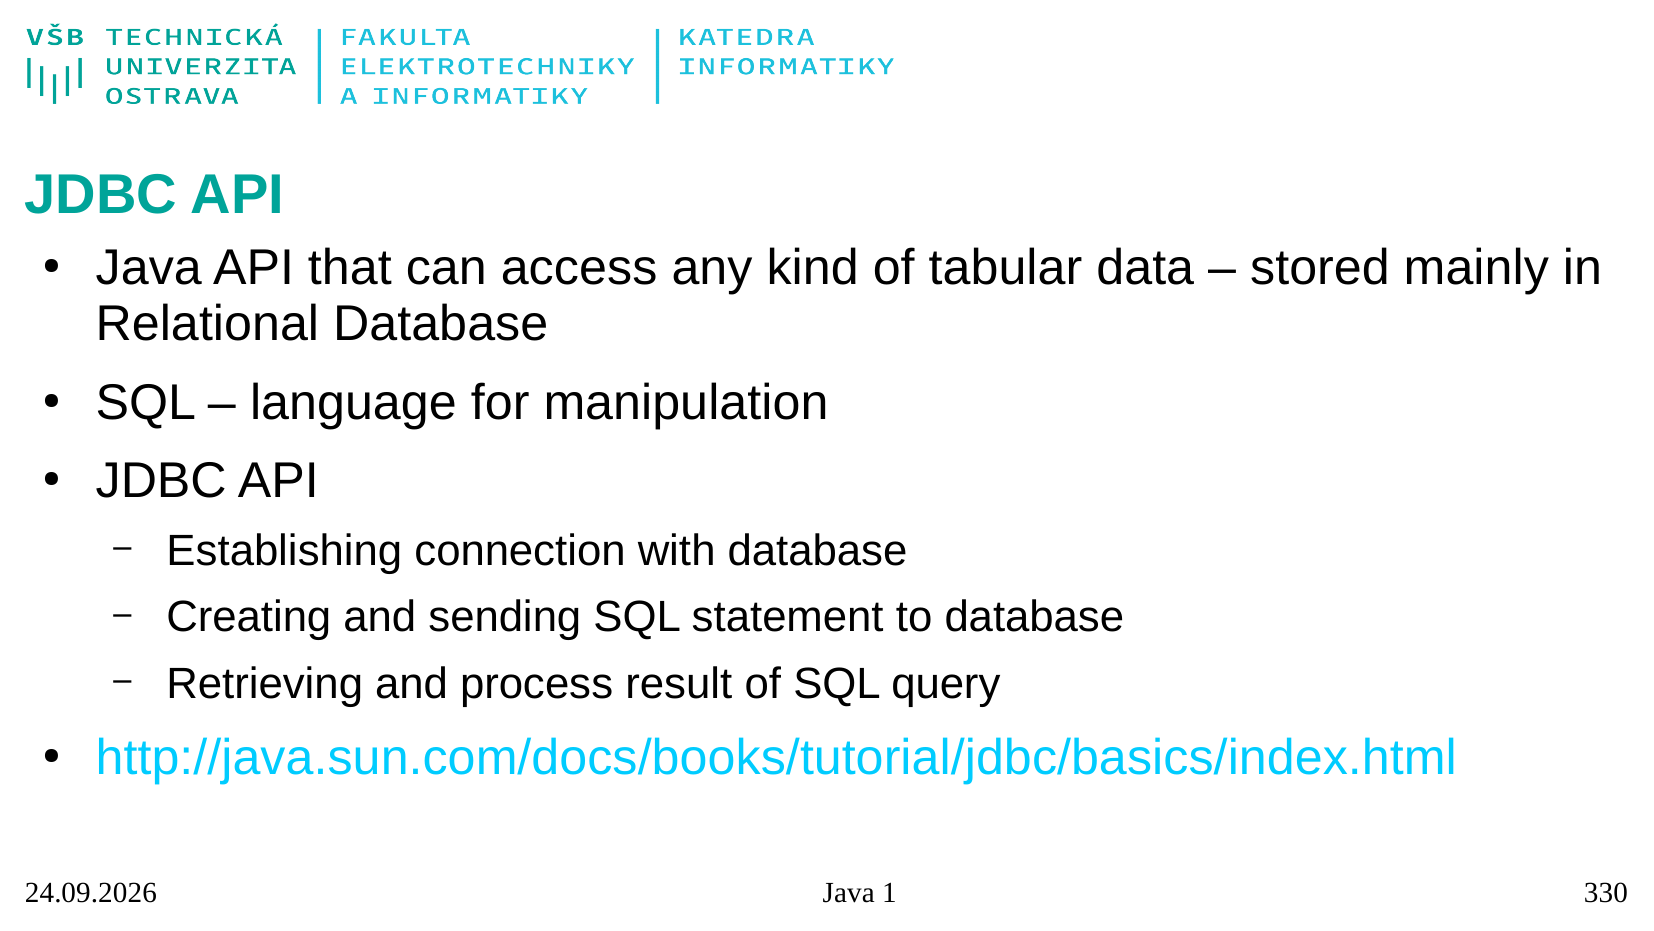

# JDBC API
Java API that can access any kind of tabular data – stored mainly in Relational Database
SQL – language for manipulation
JDBC API
Establishing connection with database
Creating and sending SQL statement to database
Retrieving and process result of SQL query
http://java.sun.com/docs/books/tutorial/jdbc/basics/index.html
Java 1
330